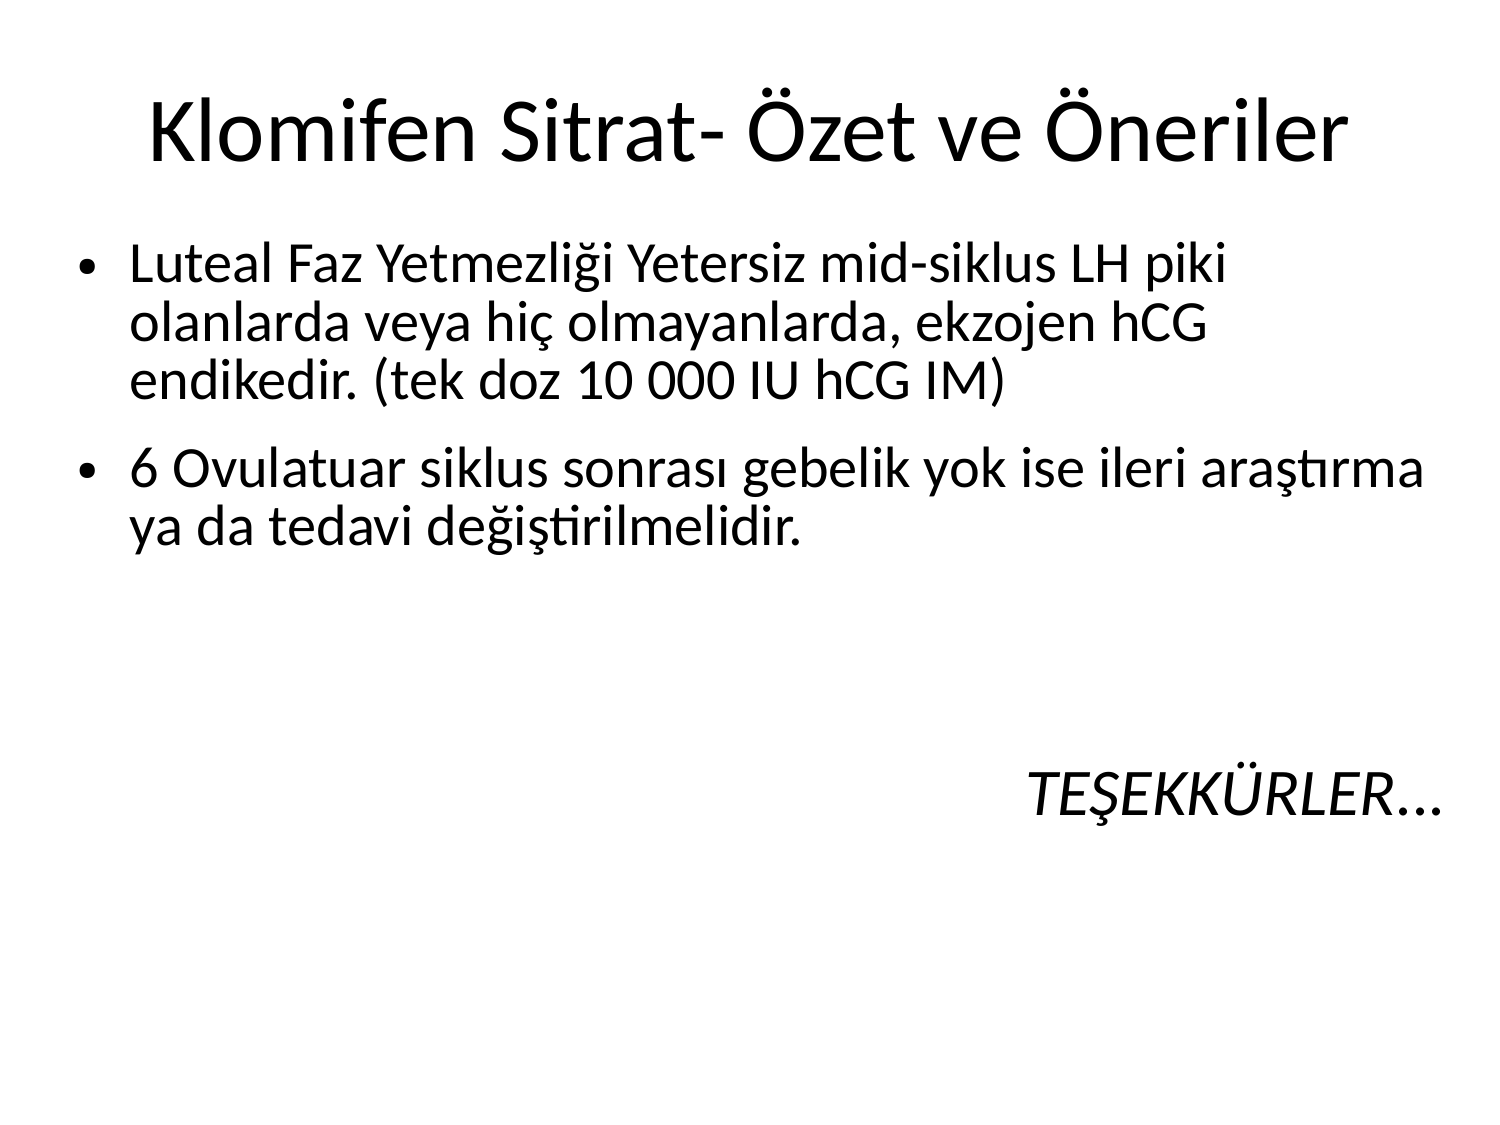

# Klomifen Sitrat- Özet ve Öneriler
Luteal Faz Yetmezliği Yetersiz mid-siklus LH piki olanlarda veya hiç olmayanlarda, ekzojen hCG endikedir. (tek doz 10 000 IU hCG IM)
6 Ovulatuar siklus sonrası gebelik yok ise ileri araştırma ya da tedavi değiştirilmelidir.
TEŞEKKÜRLER...